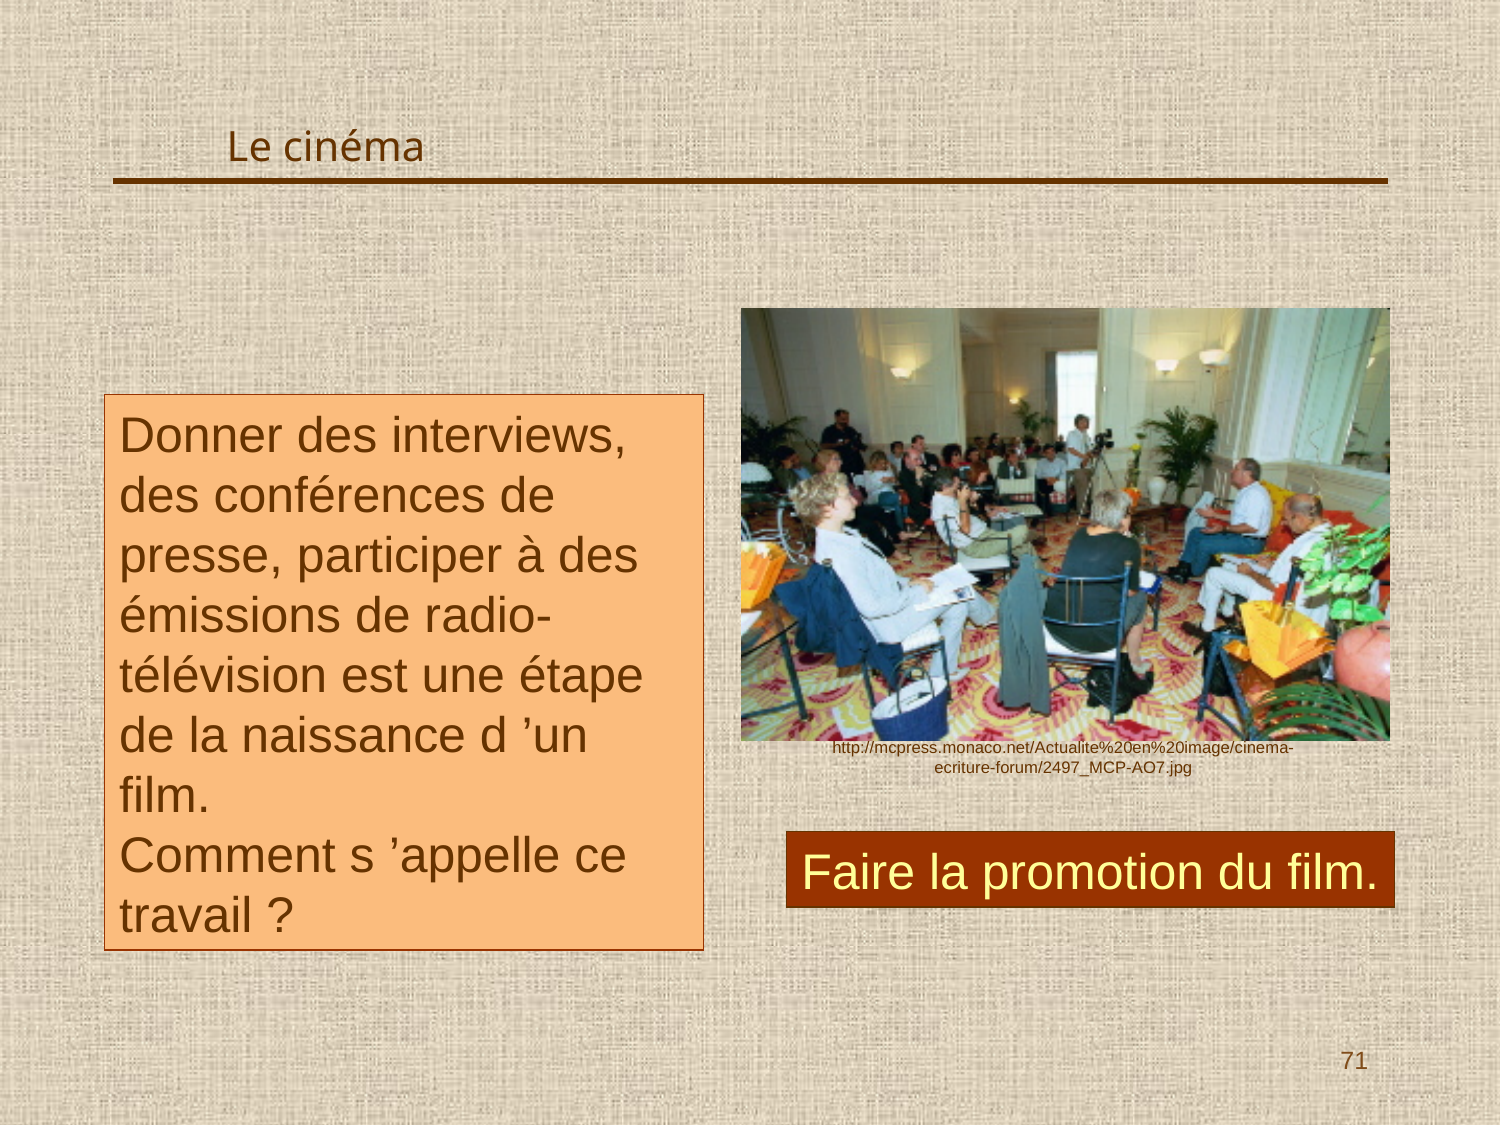

Le cinéma
http://mcpress.monaco.net/Actualite%20en%20image/cinema-ecriture-forum/2497_MCP-AO7.jpg
Donner des interviews, des conférences de presse, participer à des émissions de radio-télévision est une étape de la naissance d ’un film.
Comment s ’appelle ce travail ?
Faire la promotion du film.
71